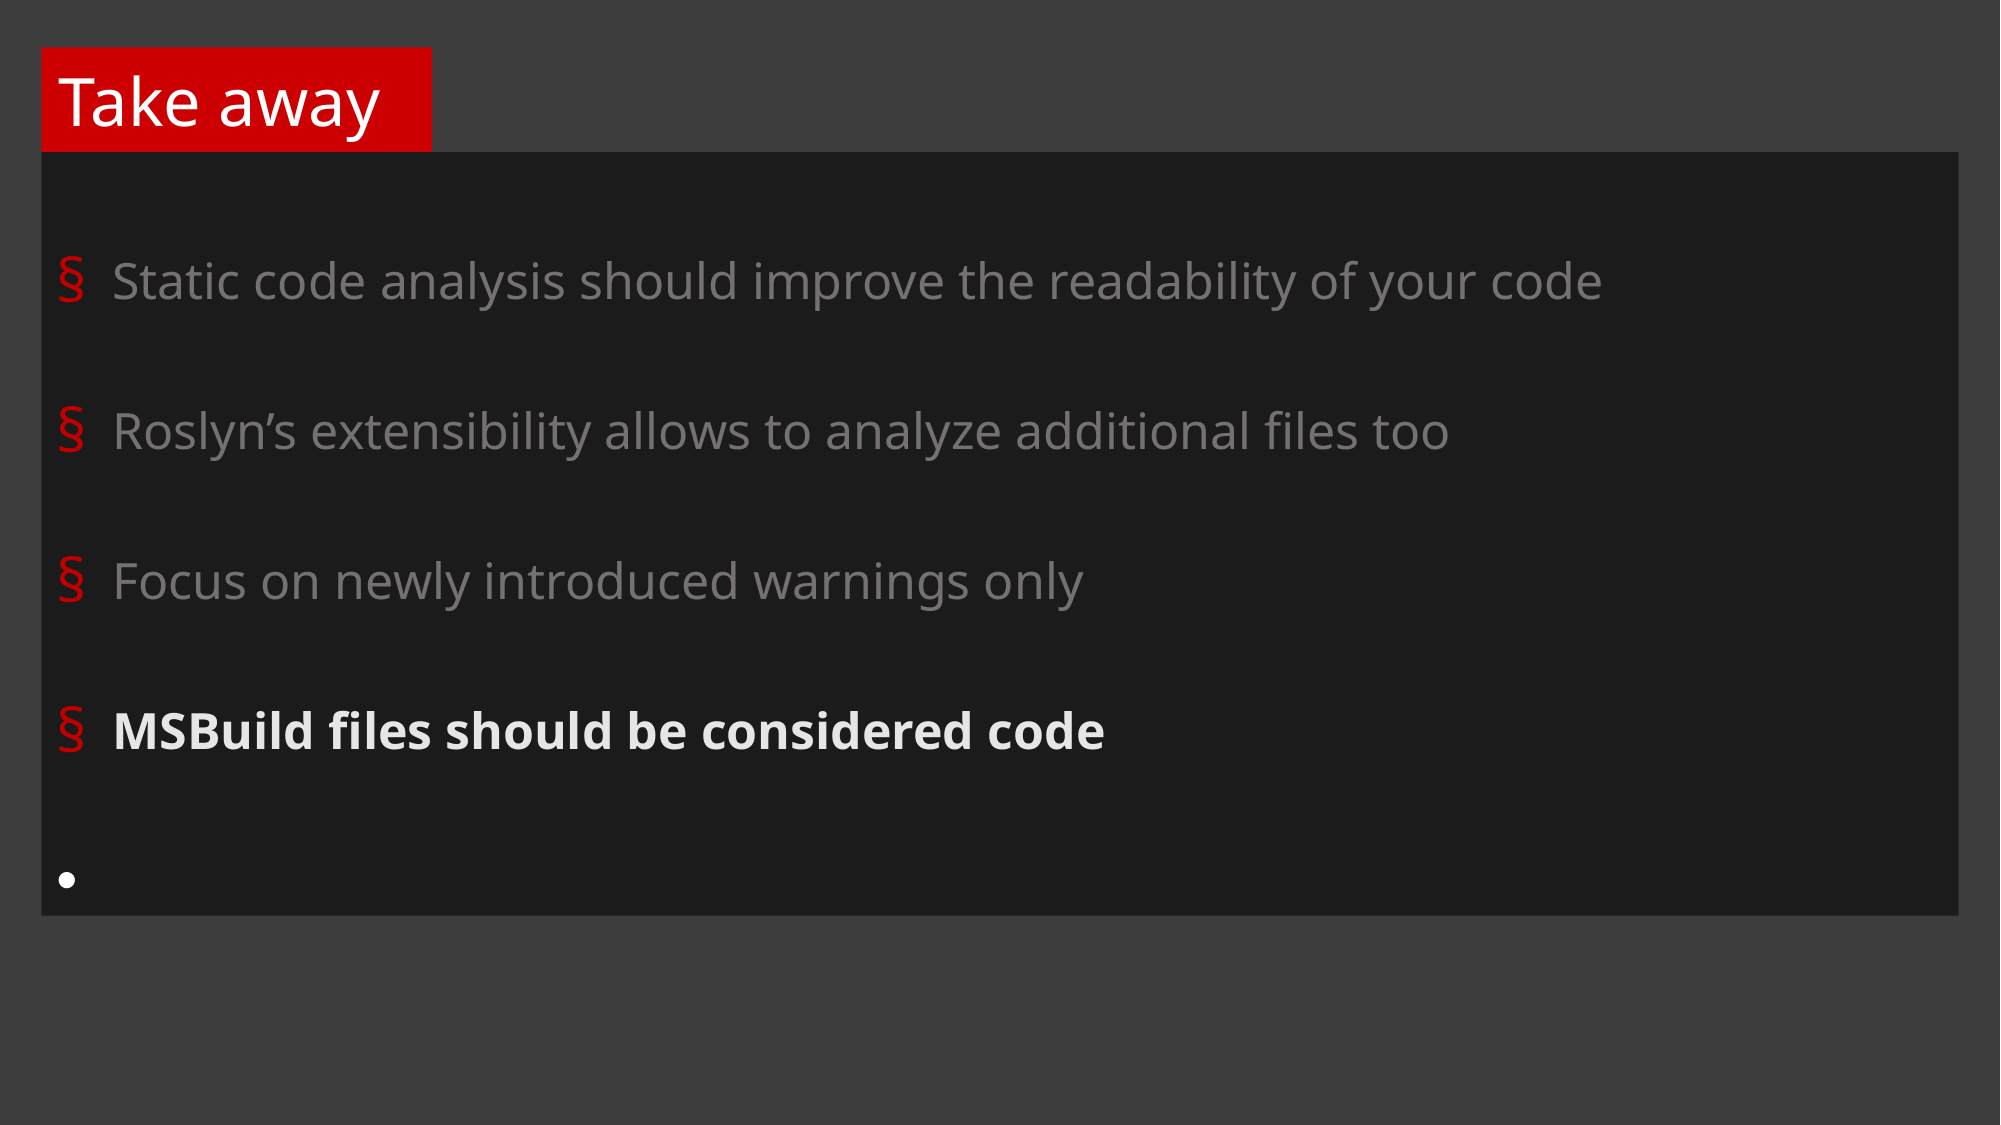

Take away
Static code analysis should improve the readability of your code
Roslyn’s extensibility allows to analyze additional files too
Focus on newly introduced warnings only
MSBuild files should be considered code